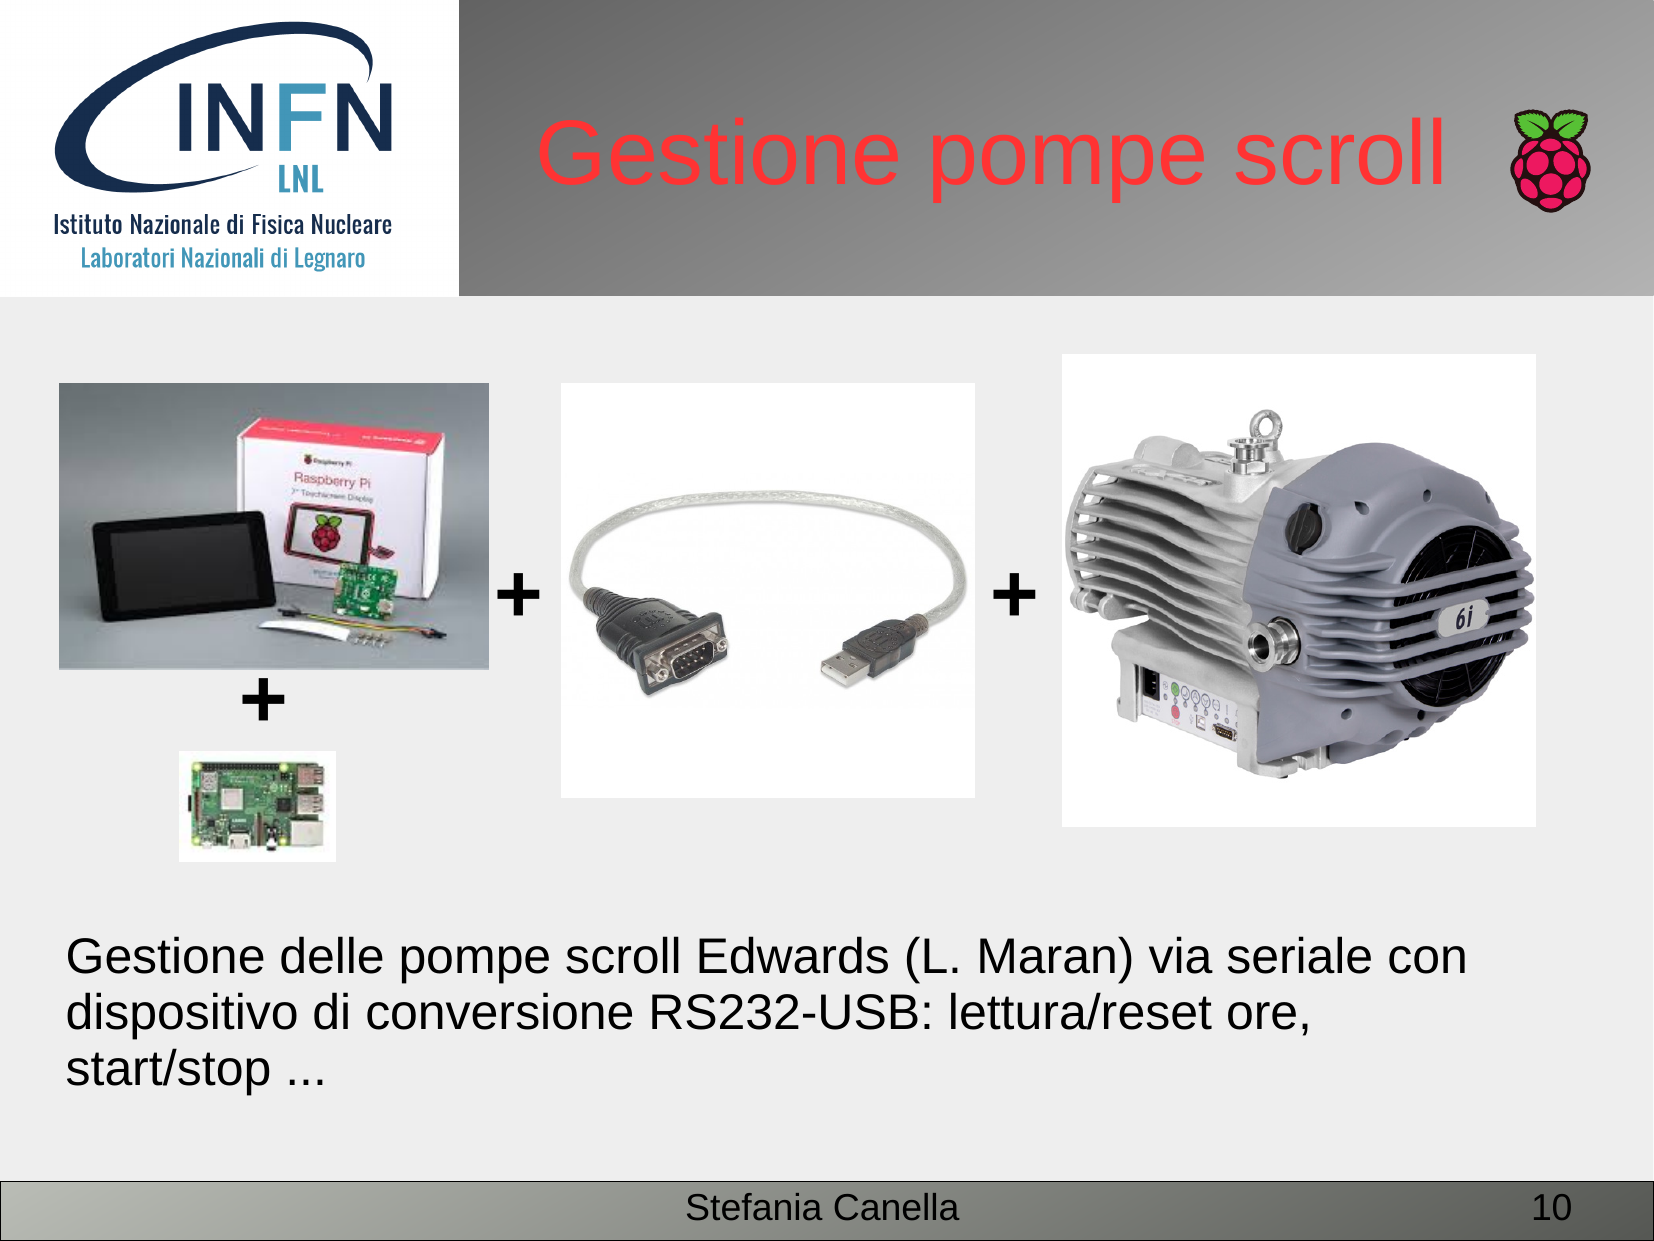

# Gestione pompe scroll
+
+
+
Gestione delle pompe scroll Edwards (L. Maran) via seriale con dispositivo di conversione RS232-USB: lettura/reset ore, start/stop ...
Stefania Canella